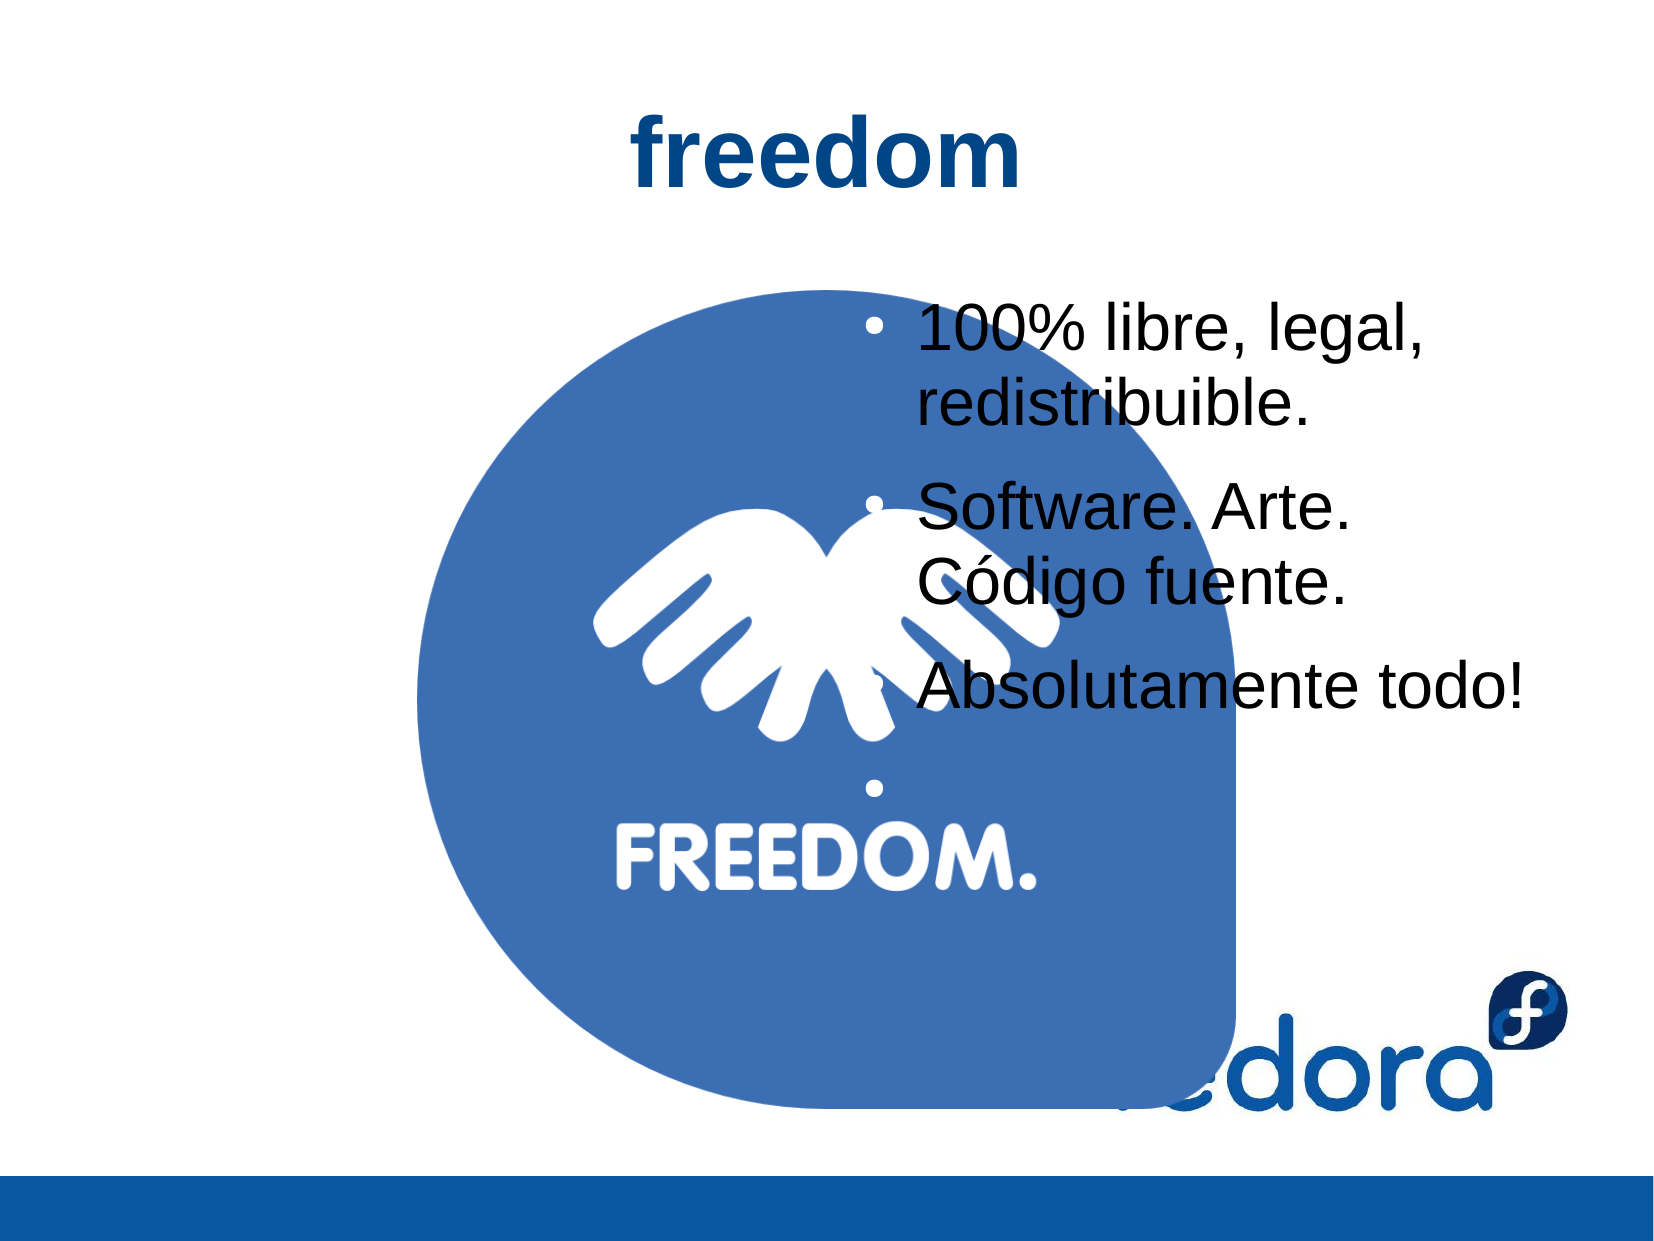

# freedom
100% libre, legal, redistribuible.
Software. Arte. Código fuente.
Absolutamente todo!